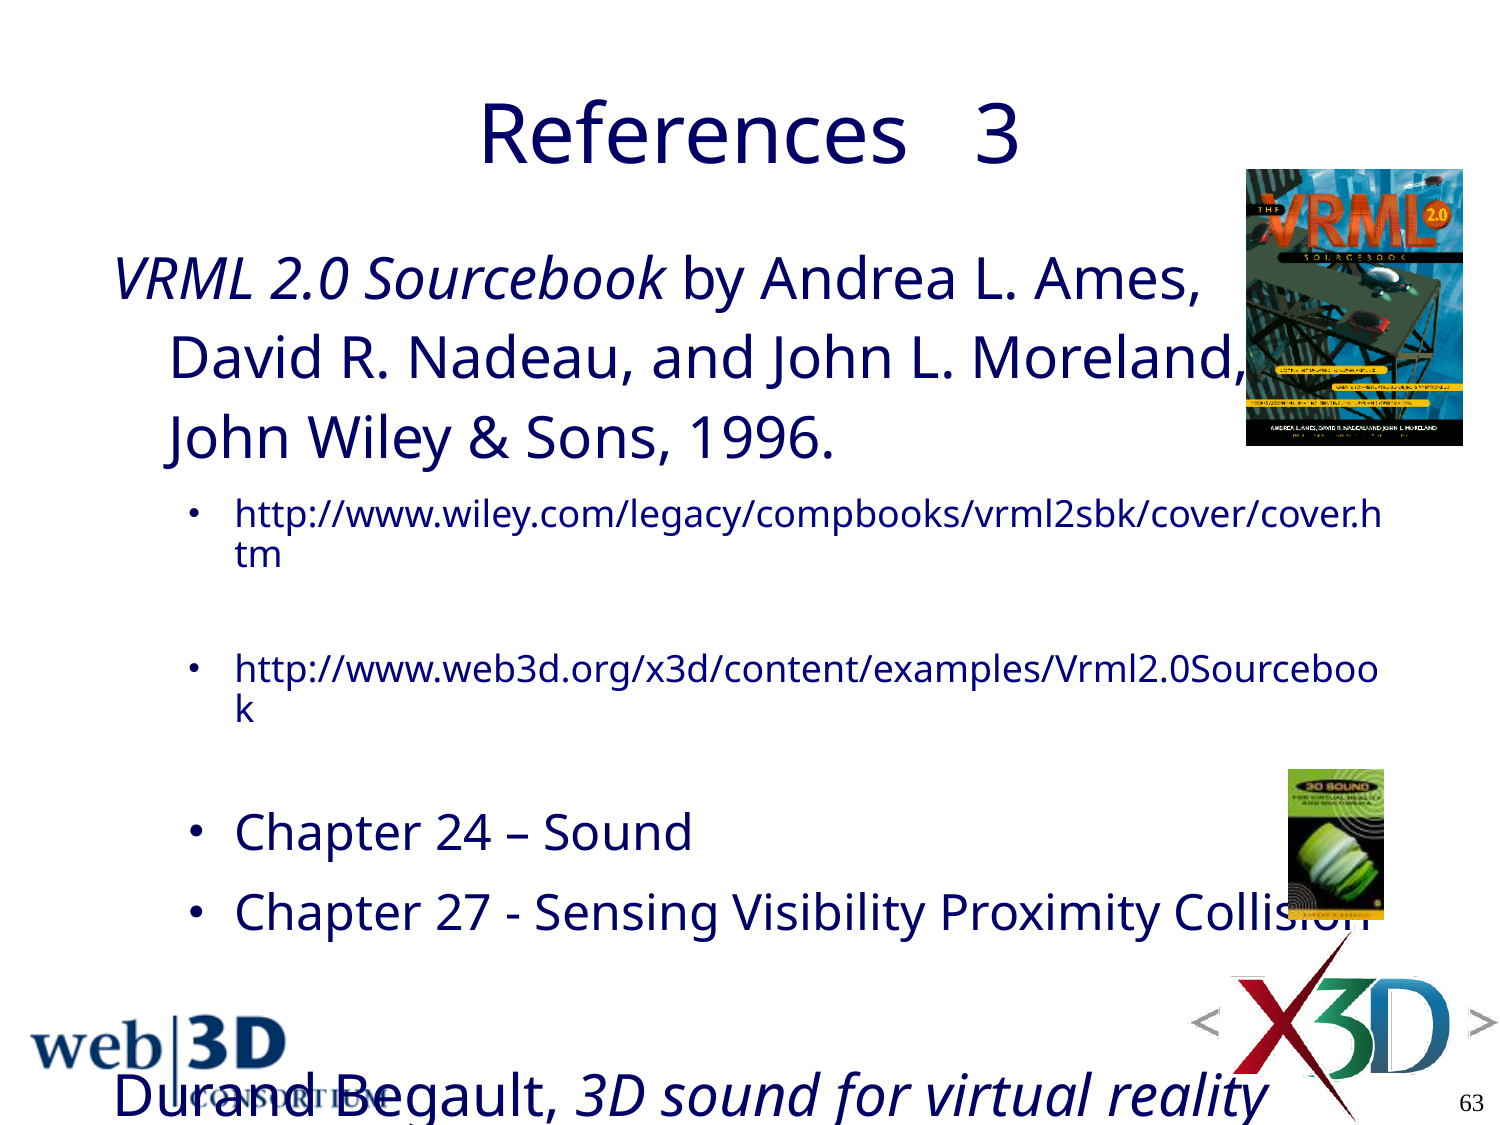

# References 3
VRML 2.0 Sourcebook by Andrea L. Ames, David R. Nadeau, and John L. Moreland, John Wiley & Sons, 1996.
http://www.wiley.com/legacy/compbooks/vrml2sbk/cover/cover.htm
http://www.web3d.org/x3d/content/examples/Vrml2.0Sourcebook
Chapter 24 – Sound
Chapter 27 - Sensing Visibility Proximity Collision
Durand Begault, 3D sound for virtual reality and multimedia, Academic Press, 1994
http://portal.acm.org/citation.cfm?id=184407